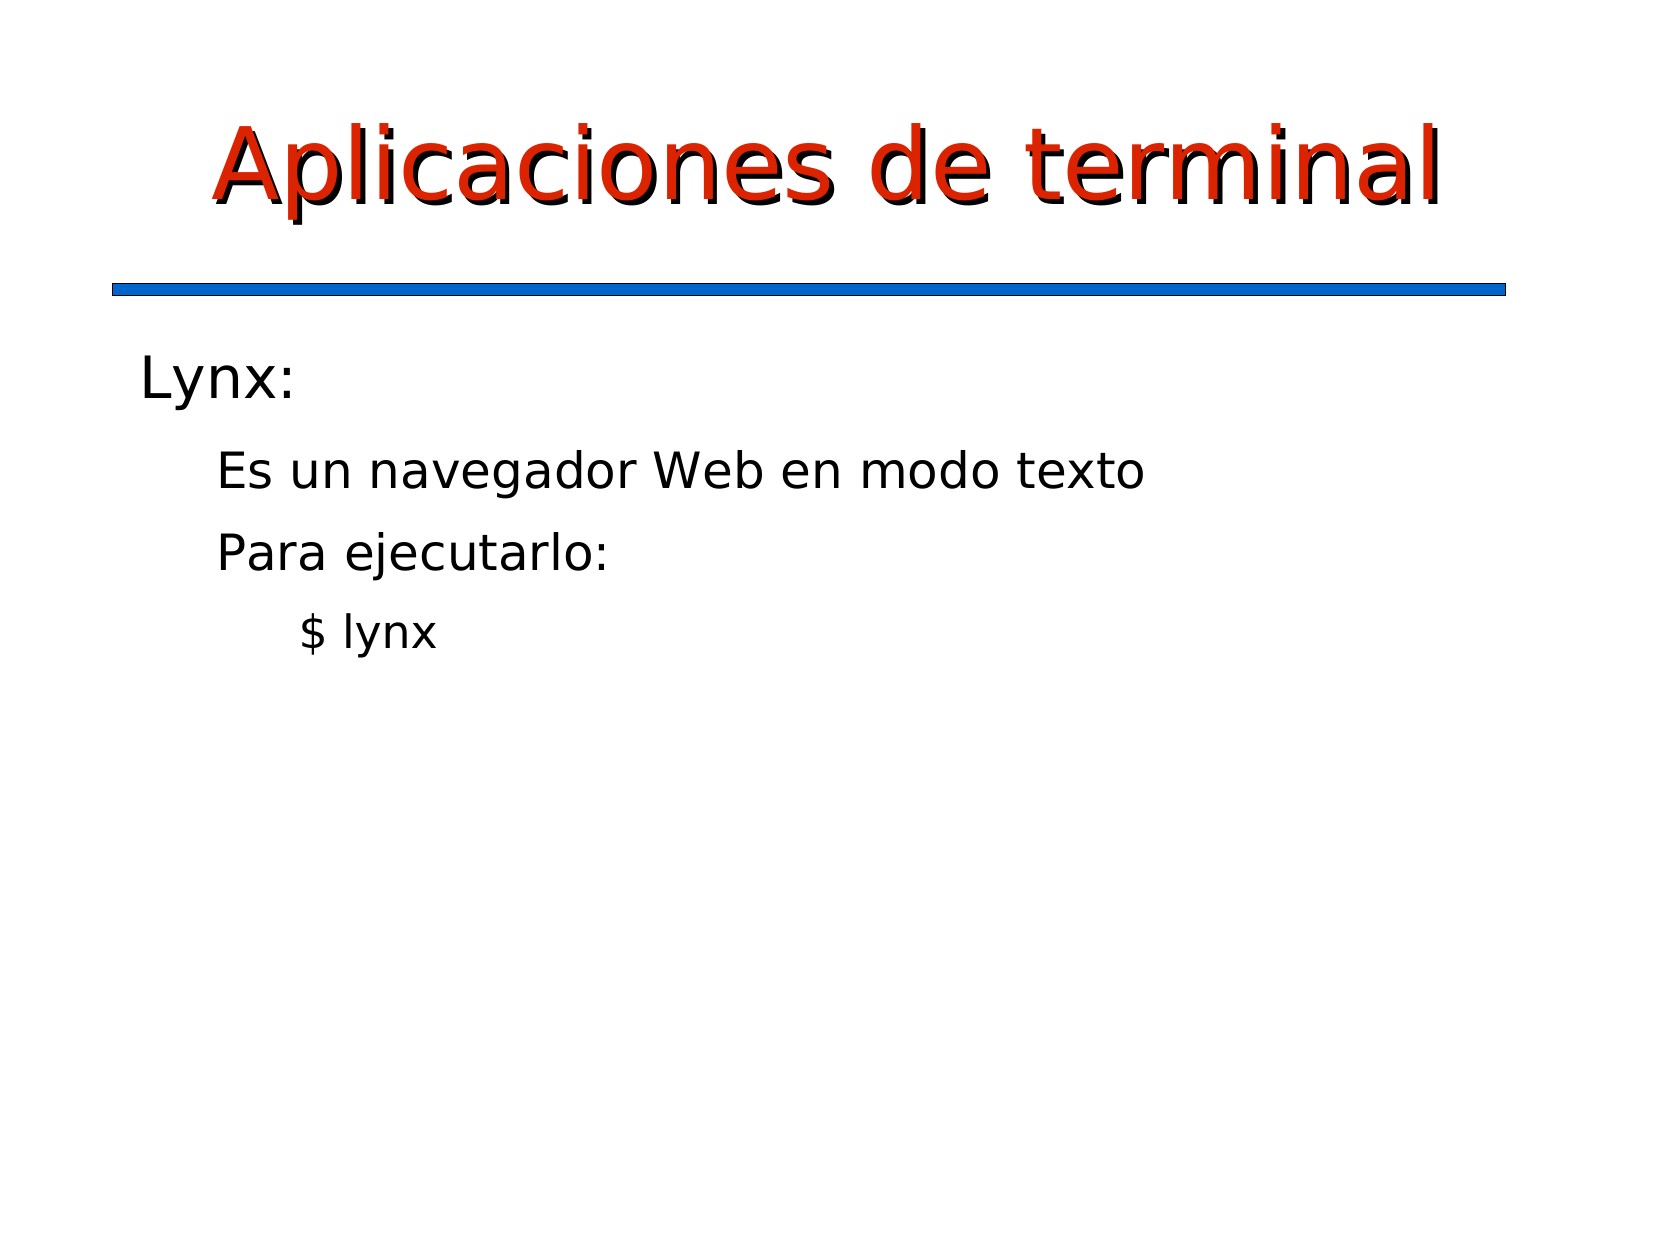

Aplicaciones de terminal
# Lynx:
Es un navegador Web en modo texto
Para ejecutarlo:
$ lynx